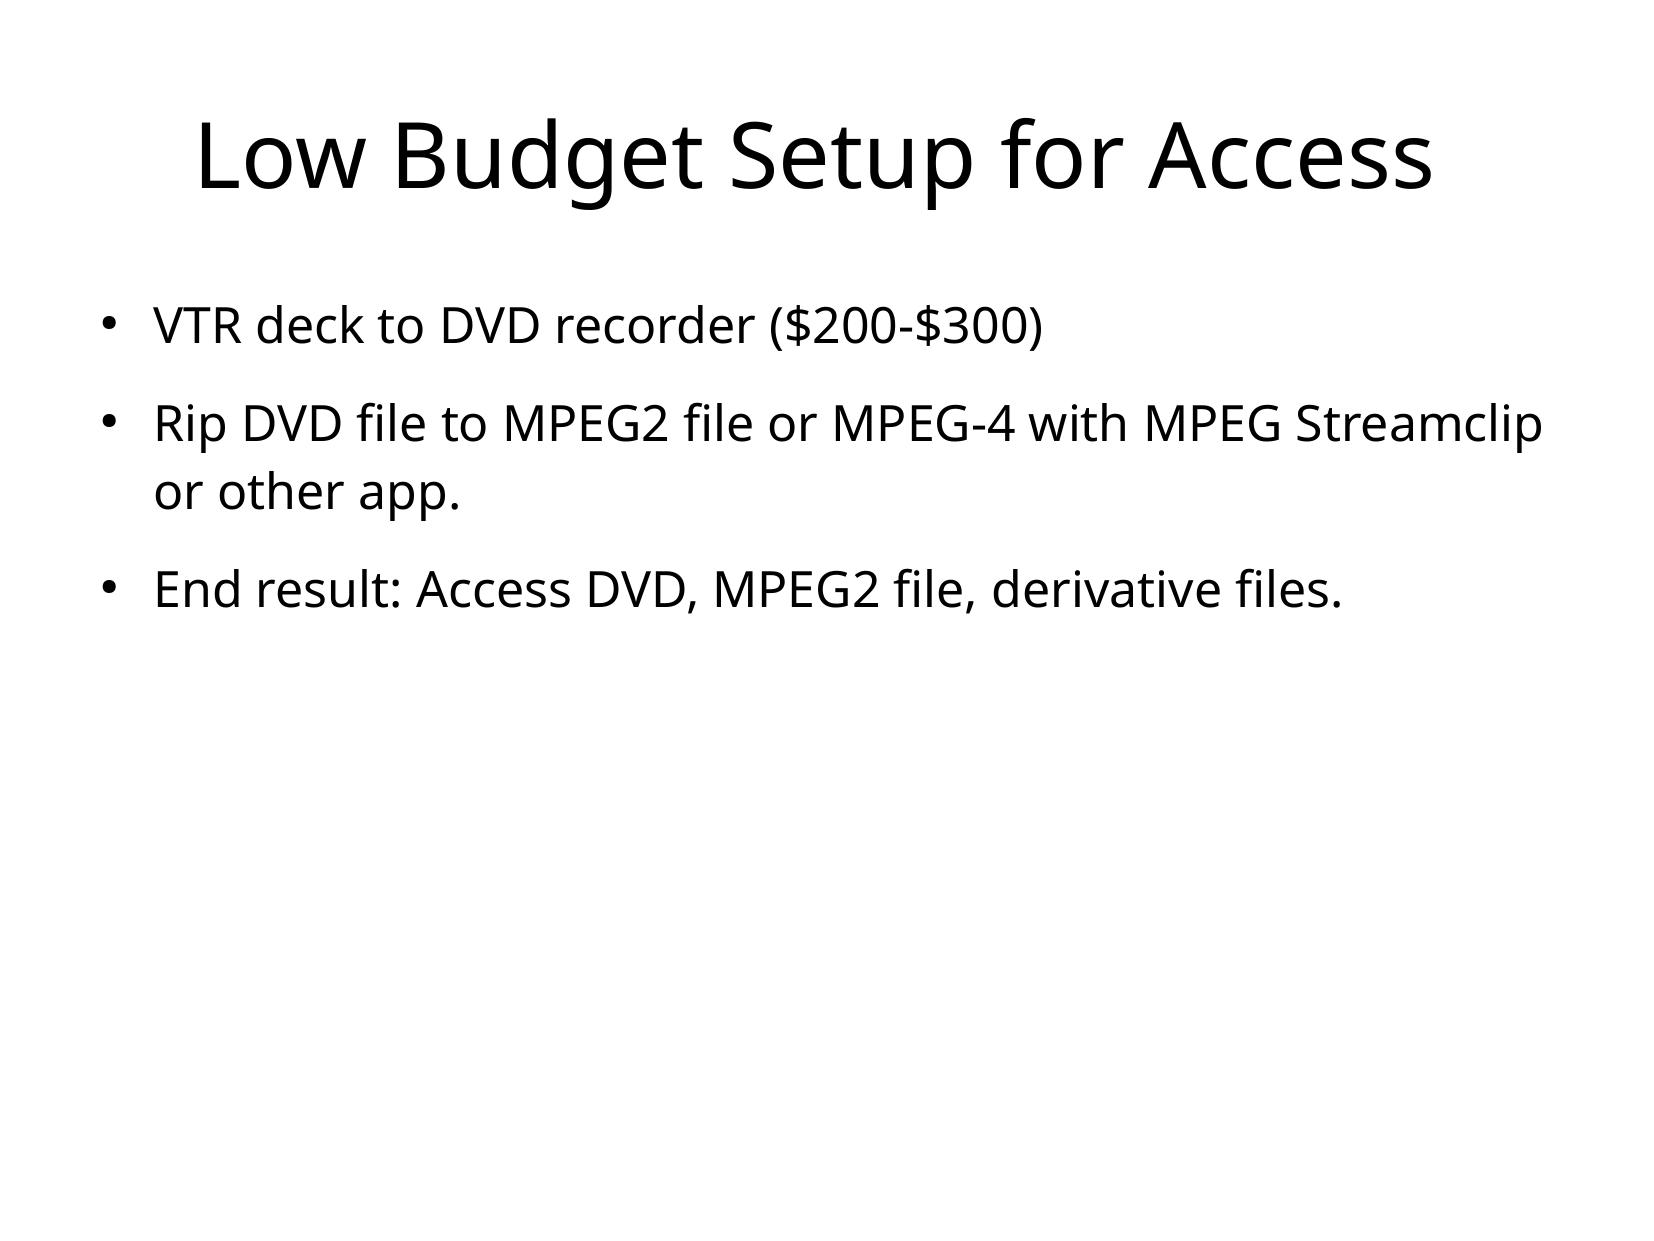

# Low Budget Setup for Access
VTR deck to DVD recorder ($200-$300)
Rip DVD file to MPEG2 file or MPEG-4 with MPEG Streamclip or other app.
End result: Access DVD, MPEG2 file, derivative files.